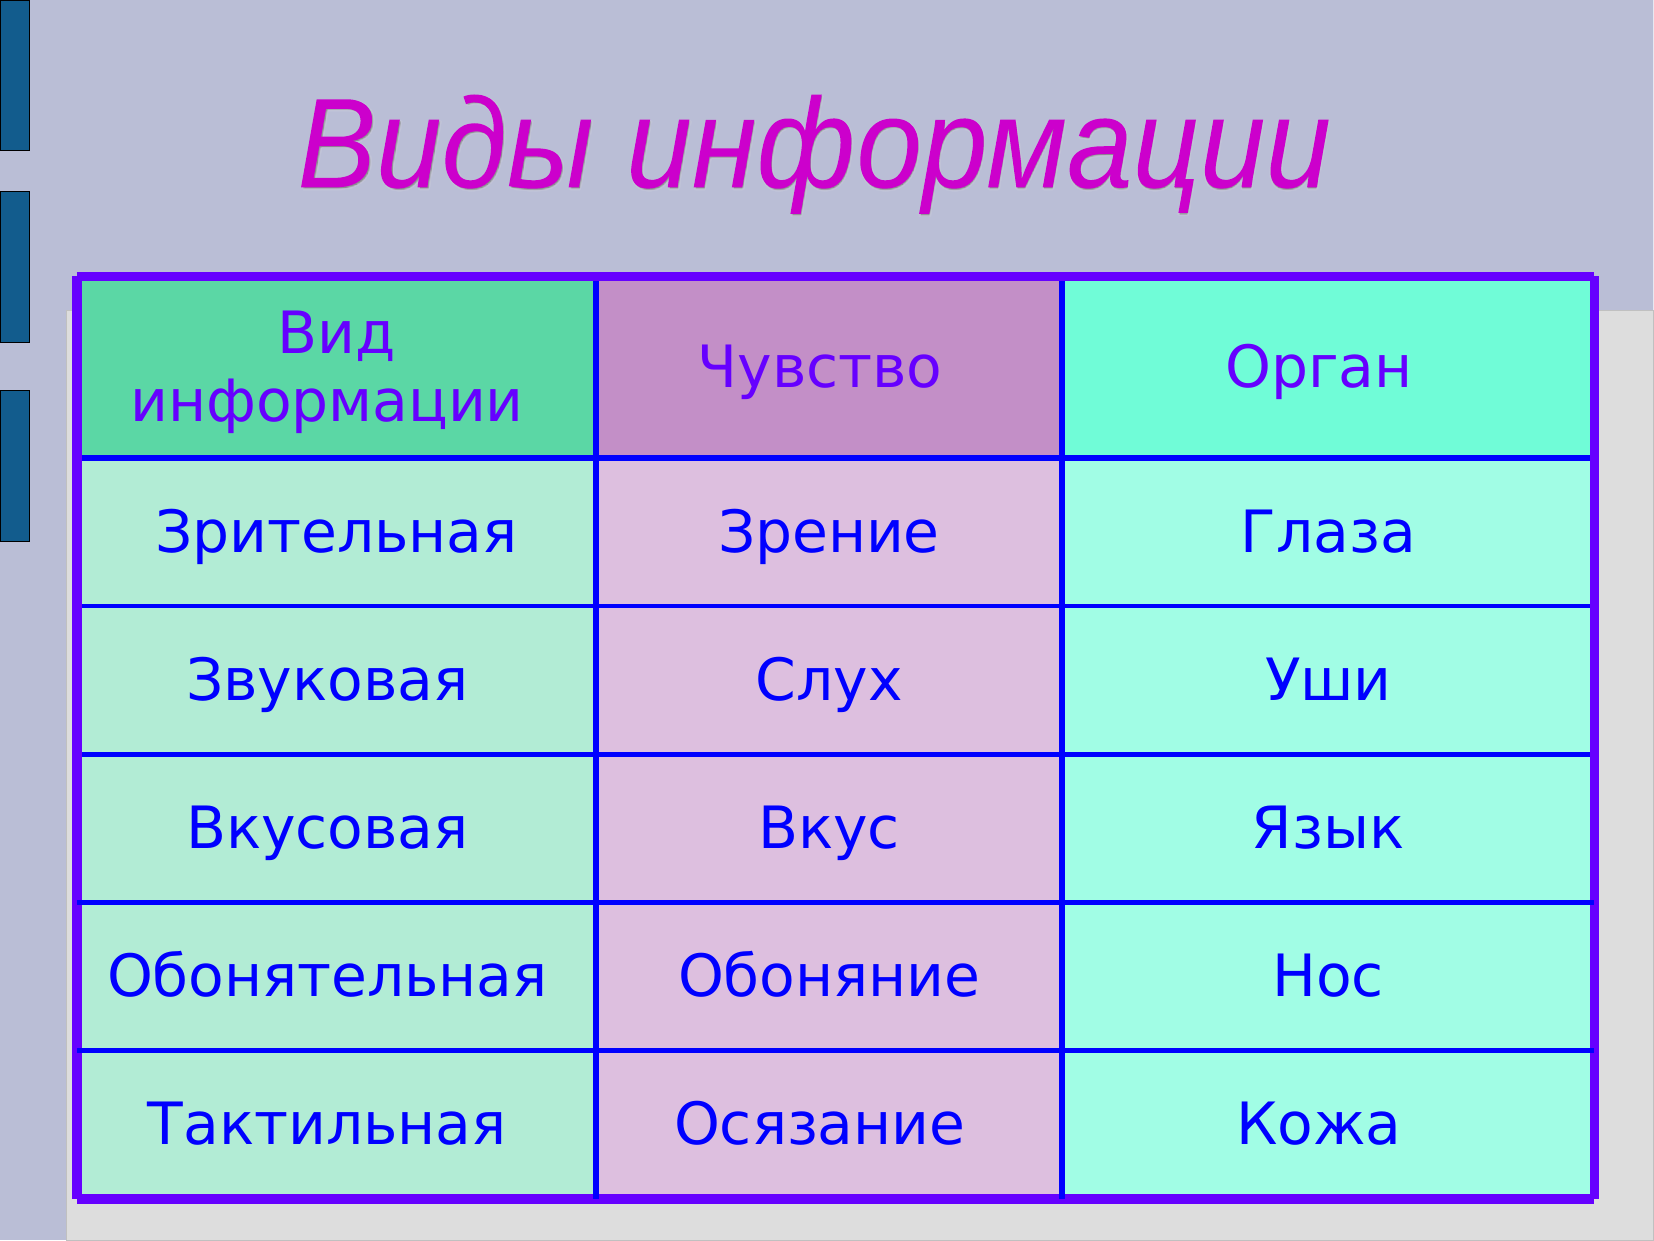

Виды информации
Вид информации
Чувство
Орган
Зрительная
Зрение
Глаза
Звуковая
Слух
Уши
Вкусовая
Вкус
Язык
Обонятельная
Обоняние
Нос
Тактильная
Осязание
Кожа